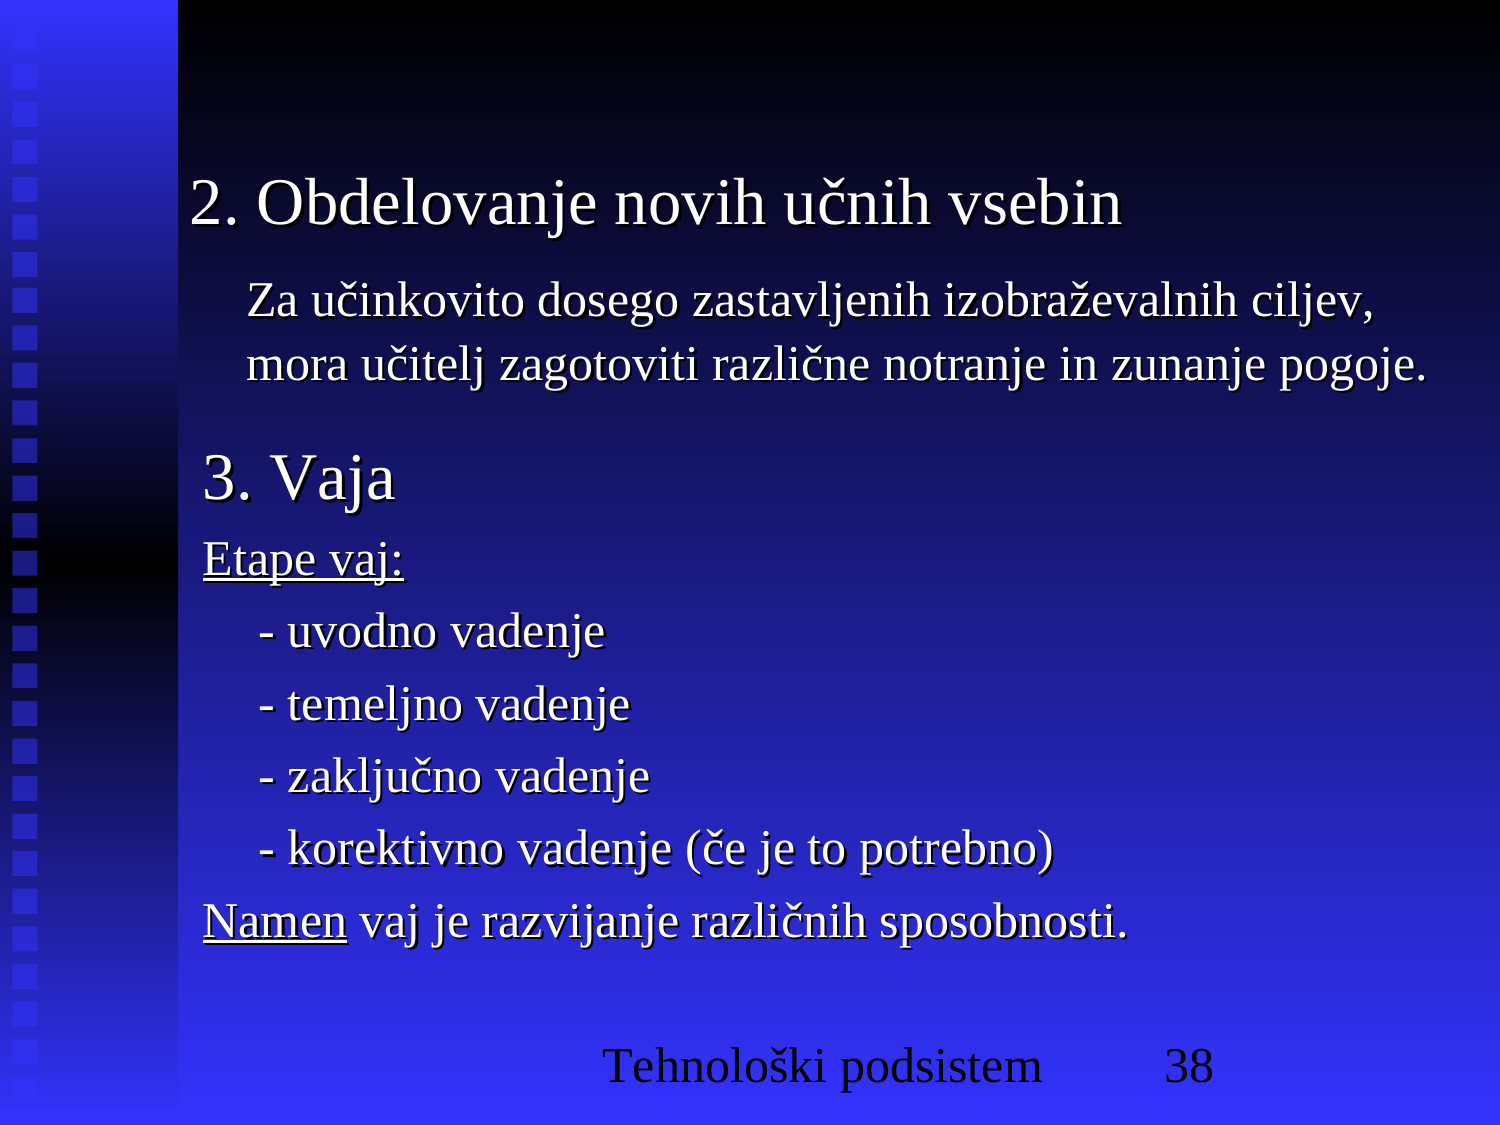

# 2. Obdelovanje novih učnih vsebin
	Za učinkovito dosego zastavljenih izobraževalnih ciljev, mora učitelj zagotoviti različne notranje in zunanje pogoje.
3. Vaja
Etape vaj:
 	- uvodno vadenje
	- temeljno vadenje
	- zaključno vadenje
	- korektivno vadenje (če je to potrebno)
Namen vaj je razvijanje različnih sposobnosti.
Tehnološki podsistem
38